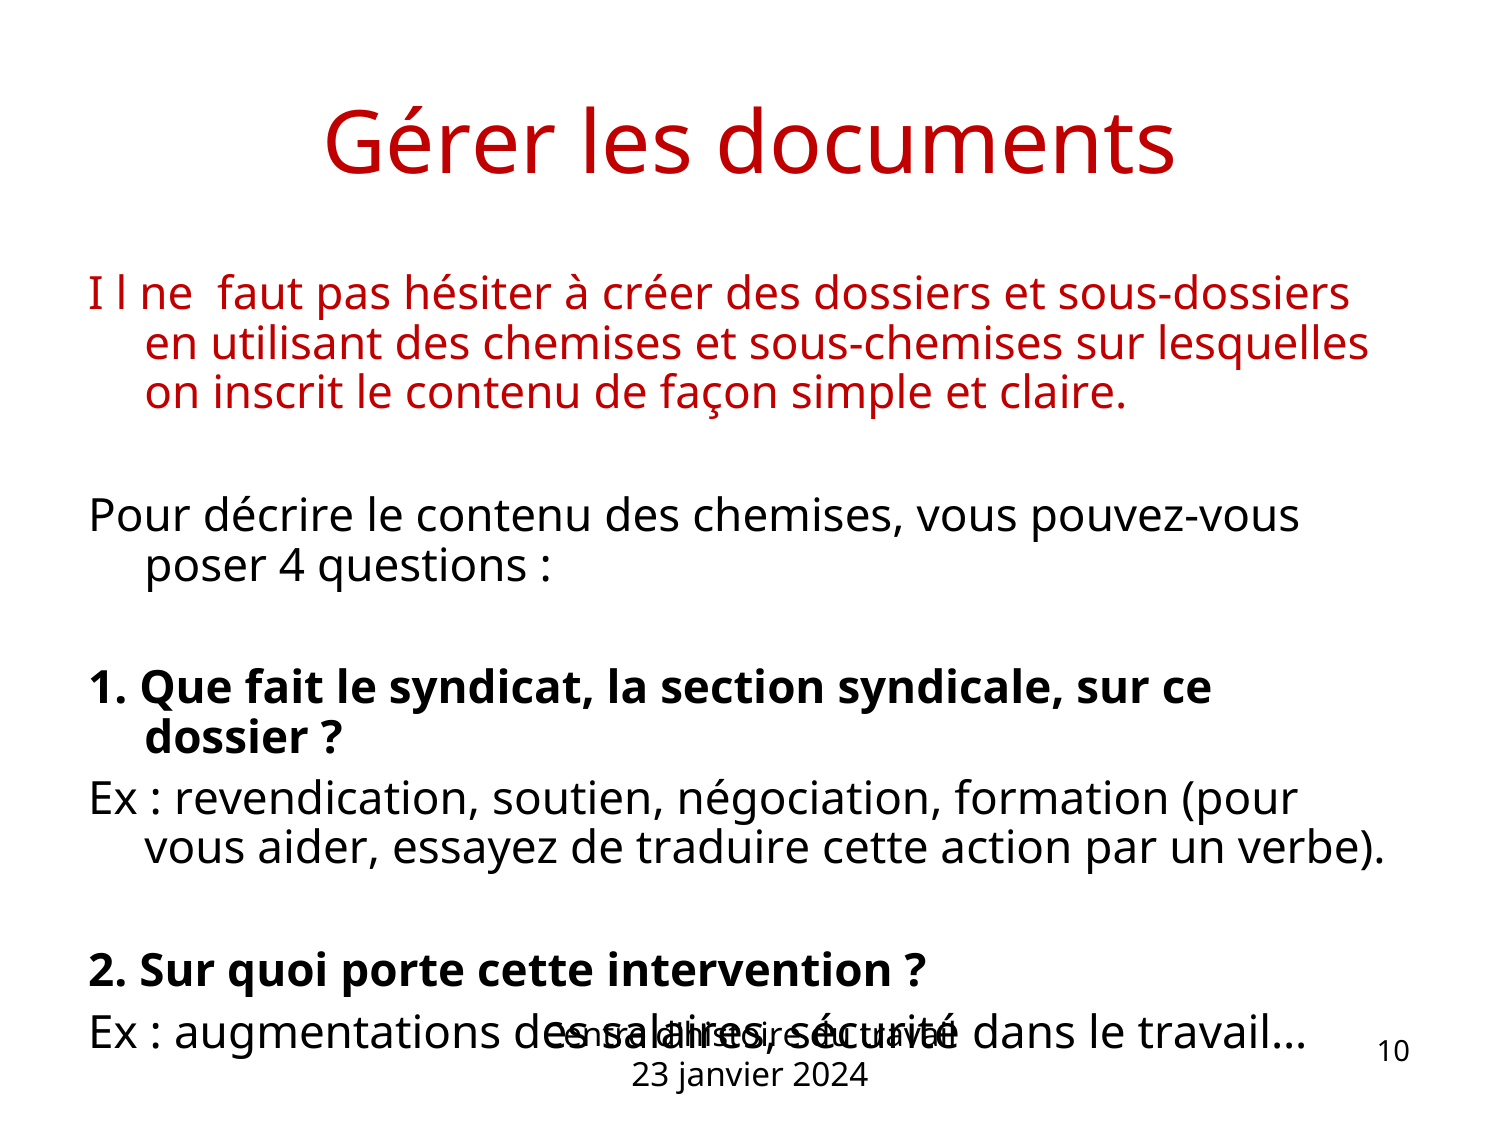

Gérer les documents
I l ne faut pas hésiter à créer des dossiers et sous-dossiers en utilisant des chemises et sous-chemises sur lesquelles on inscrit le contenu de façon simple et claire.
Pour décrire le contenu des chemises, vous pouvez-vous poser 4 questions :
1. Que fait le syndicat, la section syndicale, sur ce dossier ?
Ex : revendication, soutien, négociation, formation (pour vous aider, essayez de traduire cette action par un verbe).
2. Sur quoi porte cette intervention ?
Ex : augmentations des salaires, sécurité dans le travail…
Centre d'histoire du travail
23 janvier 2024